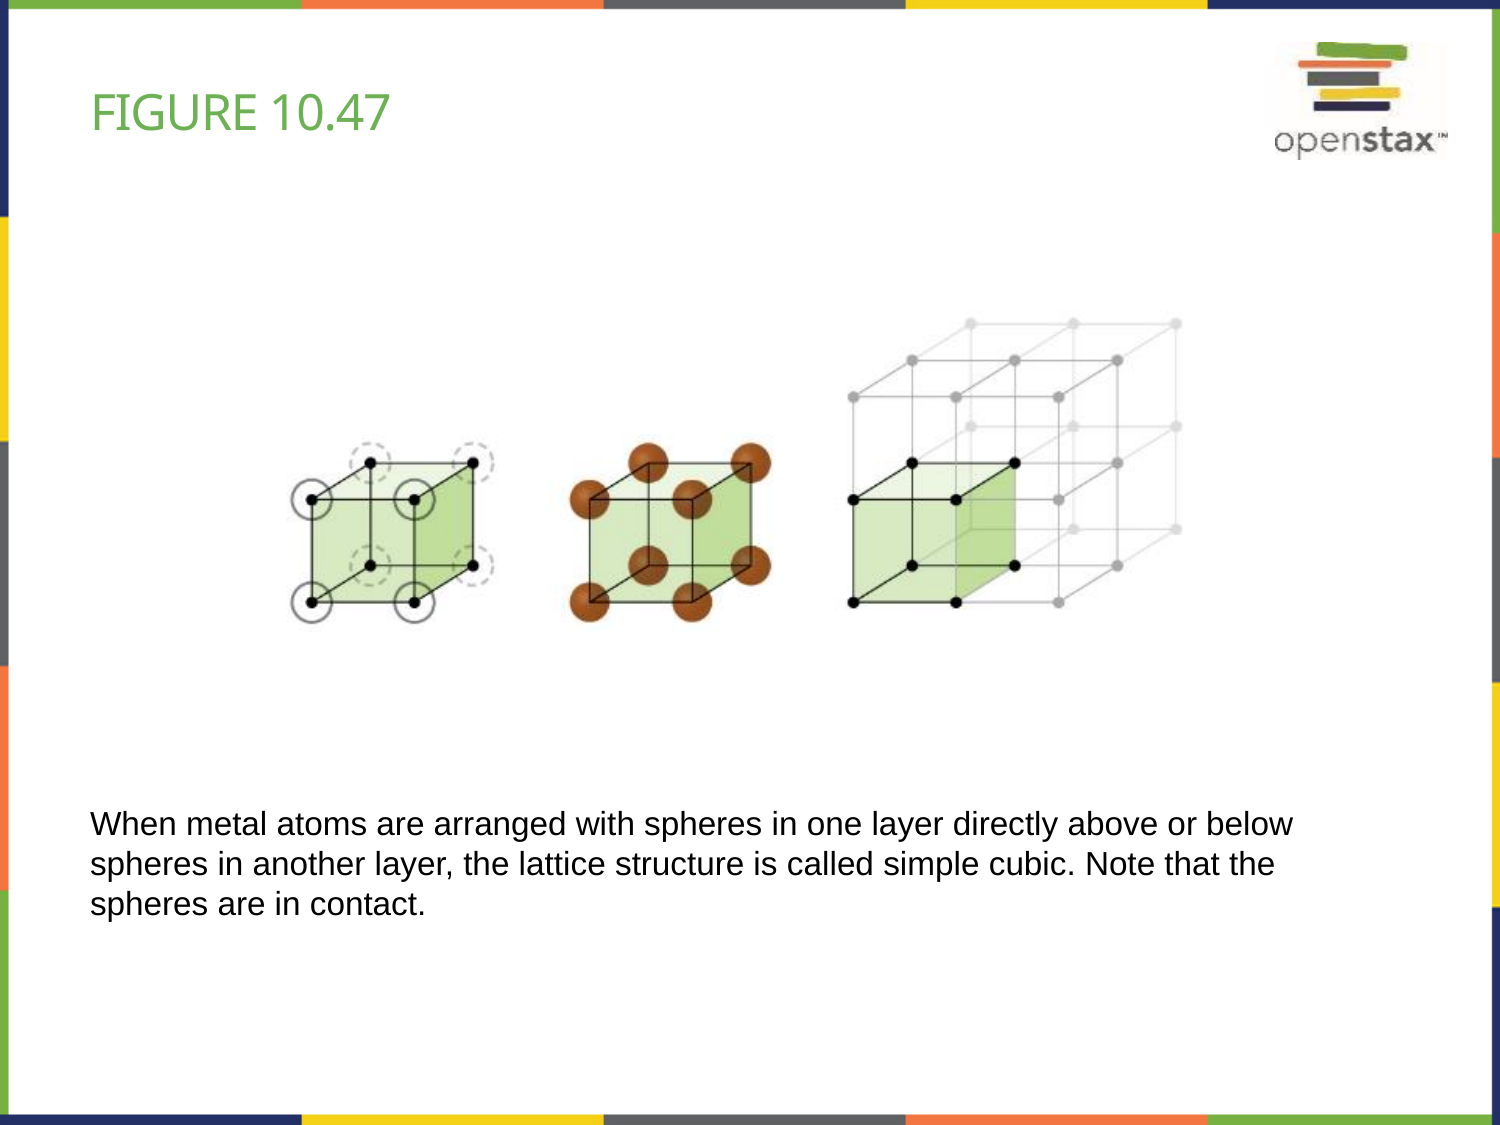

# Figure 10.47
When metal atoms are arranged with spheres in one layer directly above or below spheres in another layer, the lattice structure is called simple cubic. Note that the spheres are in contact.